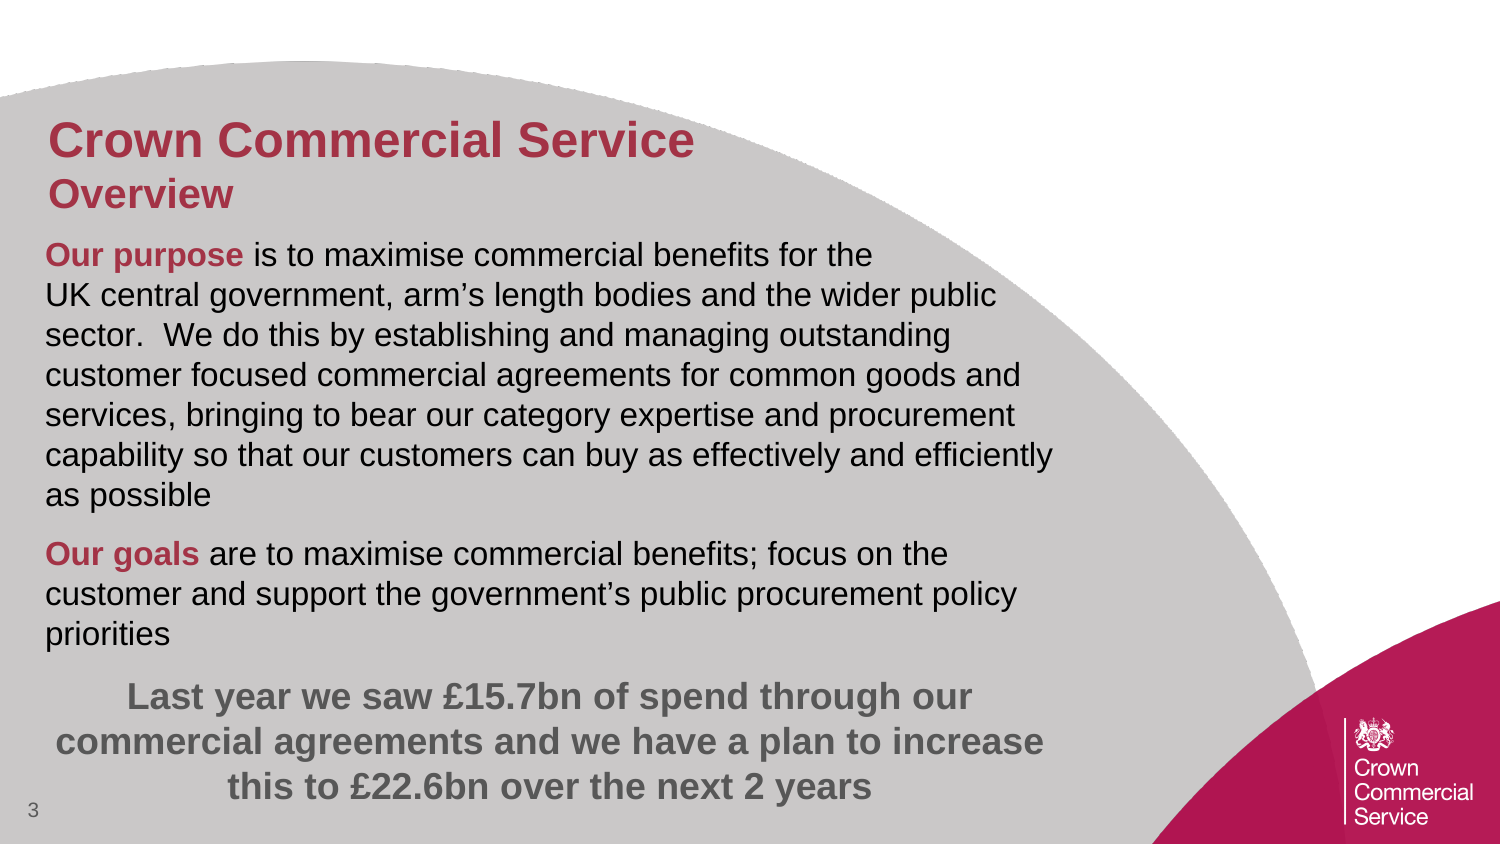

# Crown Commercial Service Overview
Our purpose is to maximise commercial benefits for the
UK central government, arm’s length bodies and the wider public sector. We do this by establishing and managing outstanding customer focused commercial agreements for common goods and services, bringing to bear our category expertise and procurement capability so that our customers can buy as effectively and efficiently as possible
Our goals are to maximise commercial benefits; focus on the customer and support the government’s public procurement policy priorities
Last year we saw £15.7bn of spend through our commercial agreements and we have a plan to increase this to £22.6bn over the next 2 years